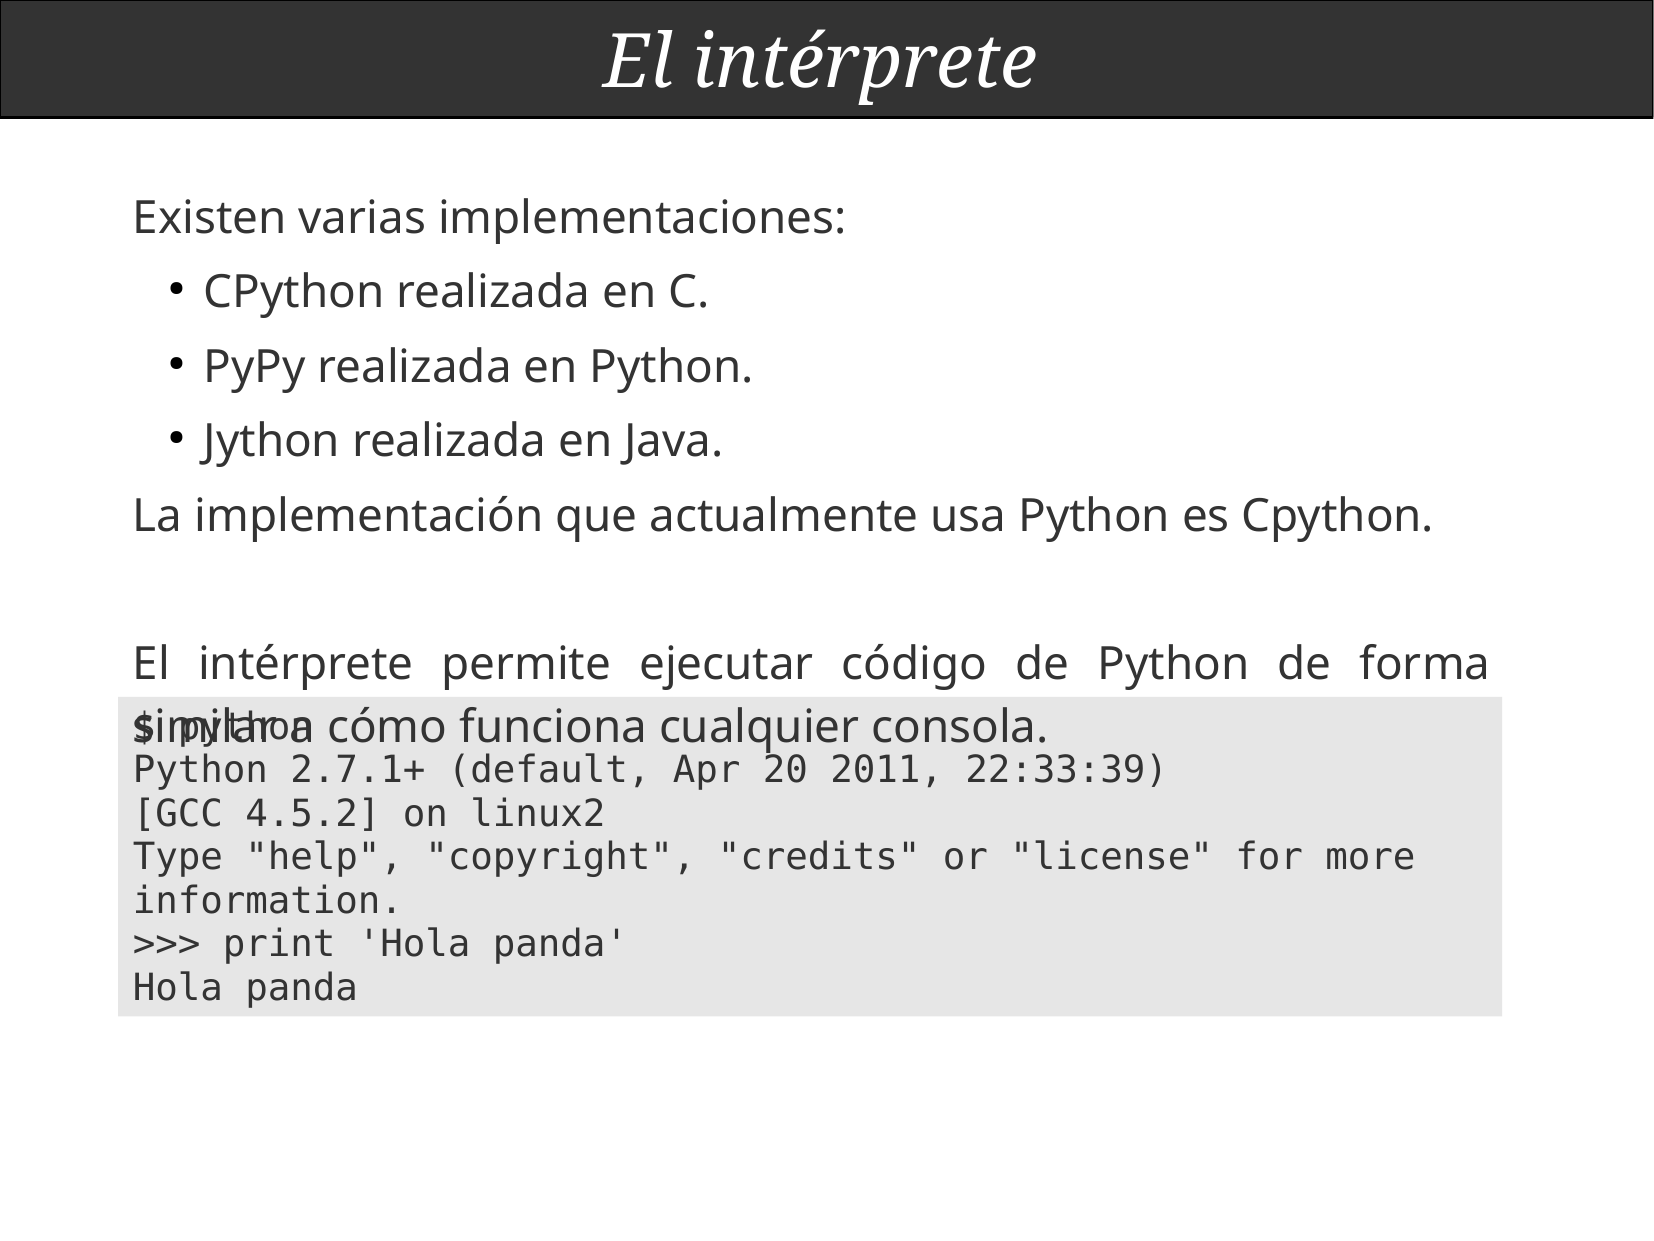

El intérprete
Existen varias implementaciones:
CPython realizada en C.
PyPy realizada en Python.
Jython realizada en Java.
La implementación que actualmente usa Python es Cpython.
El intérprete permite ejecutar código de Python de forma similar a cómo funciona cualquier consola.
$ python
Python 2.7.1+ (default, Apr 20 2011, 22:33:39)
[GCC 4.5.2] on linux2
Type "help", "copyright", "credits" or "license" for more information.
>>> print 'Hola panda'
Hola panda